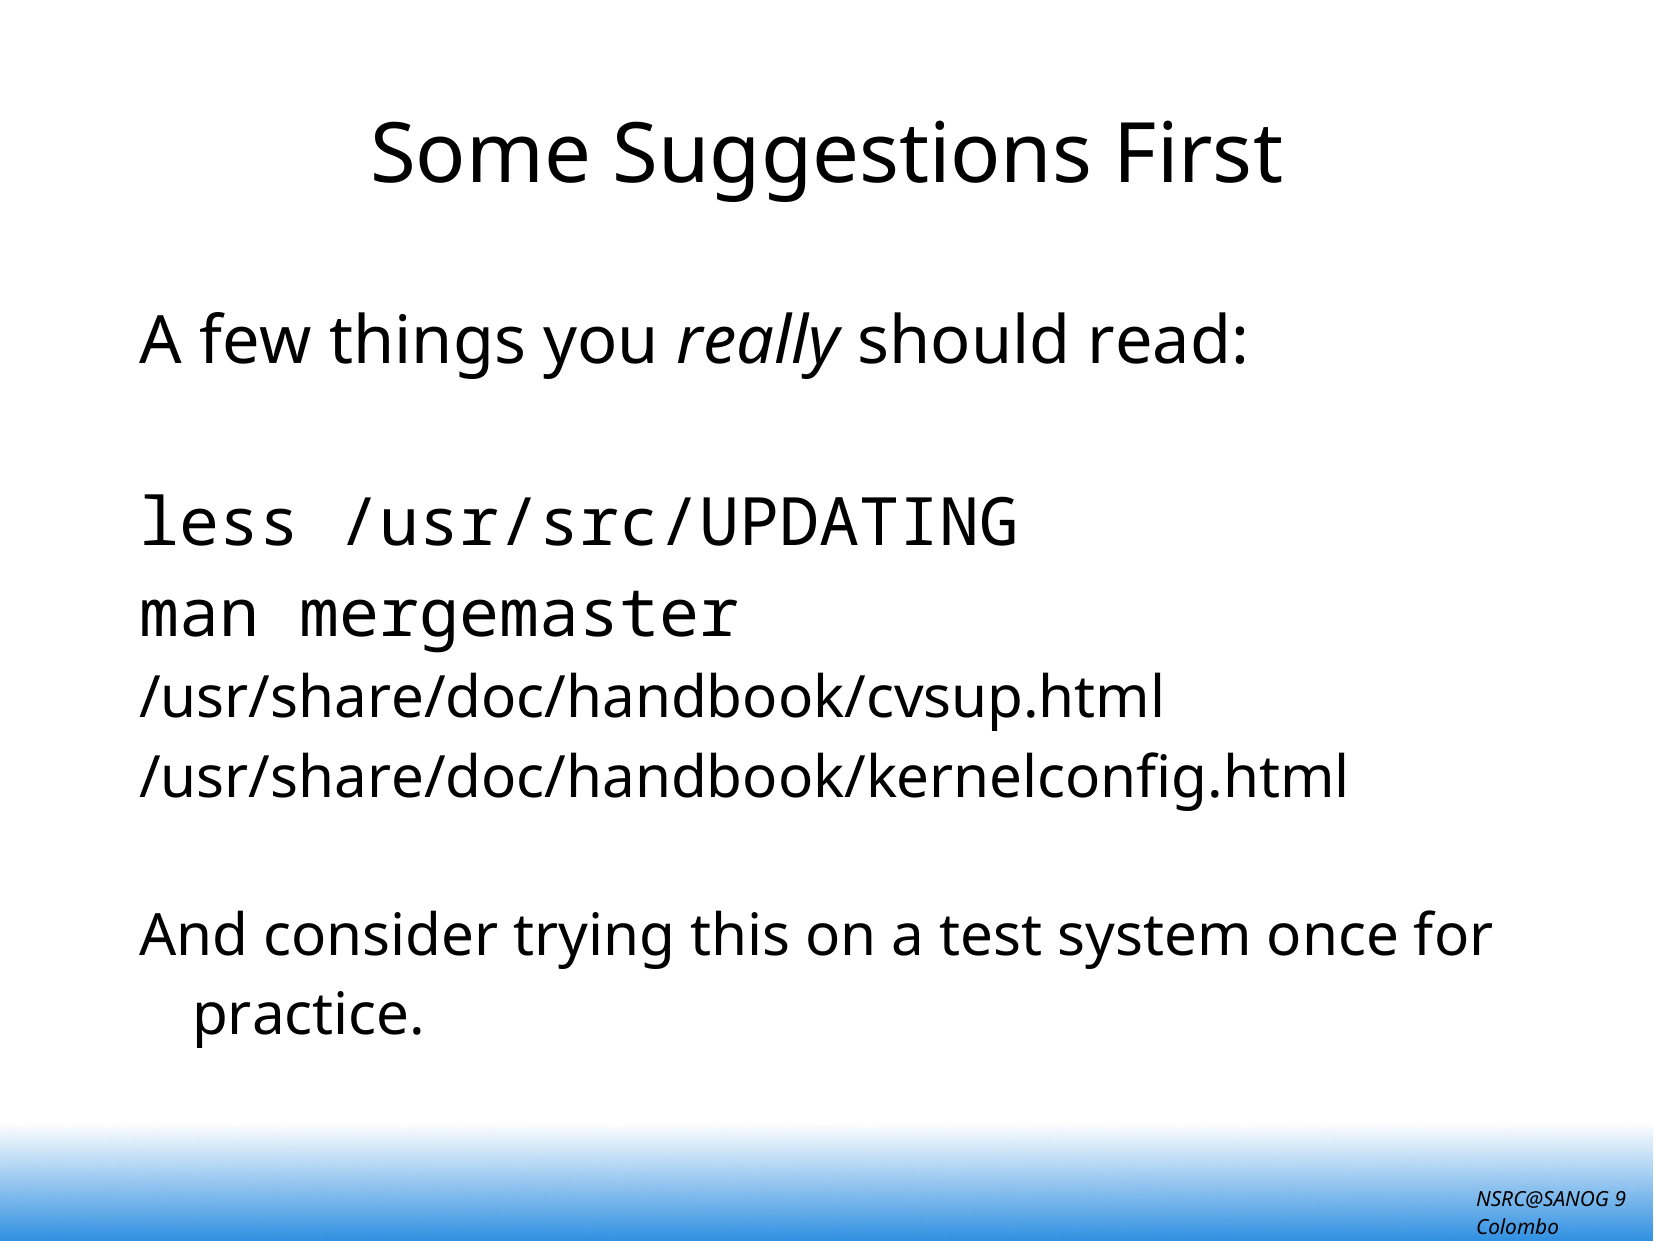

# Some Suggestions First
A few things you really should read:
less /usr/src/UPDATING
man mergemaster
/usr/share/doc/handbook/cvsup.html
/usr/share/doc/handbook/kernelconfig.html
And consider trying this on a test system once for practice.